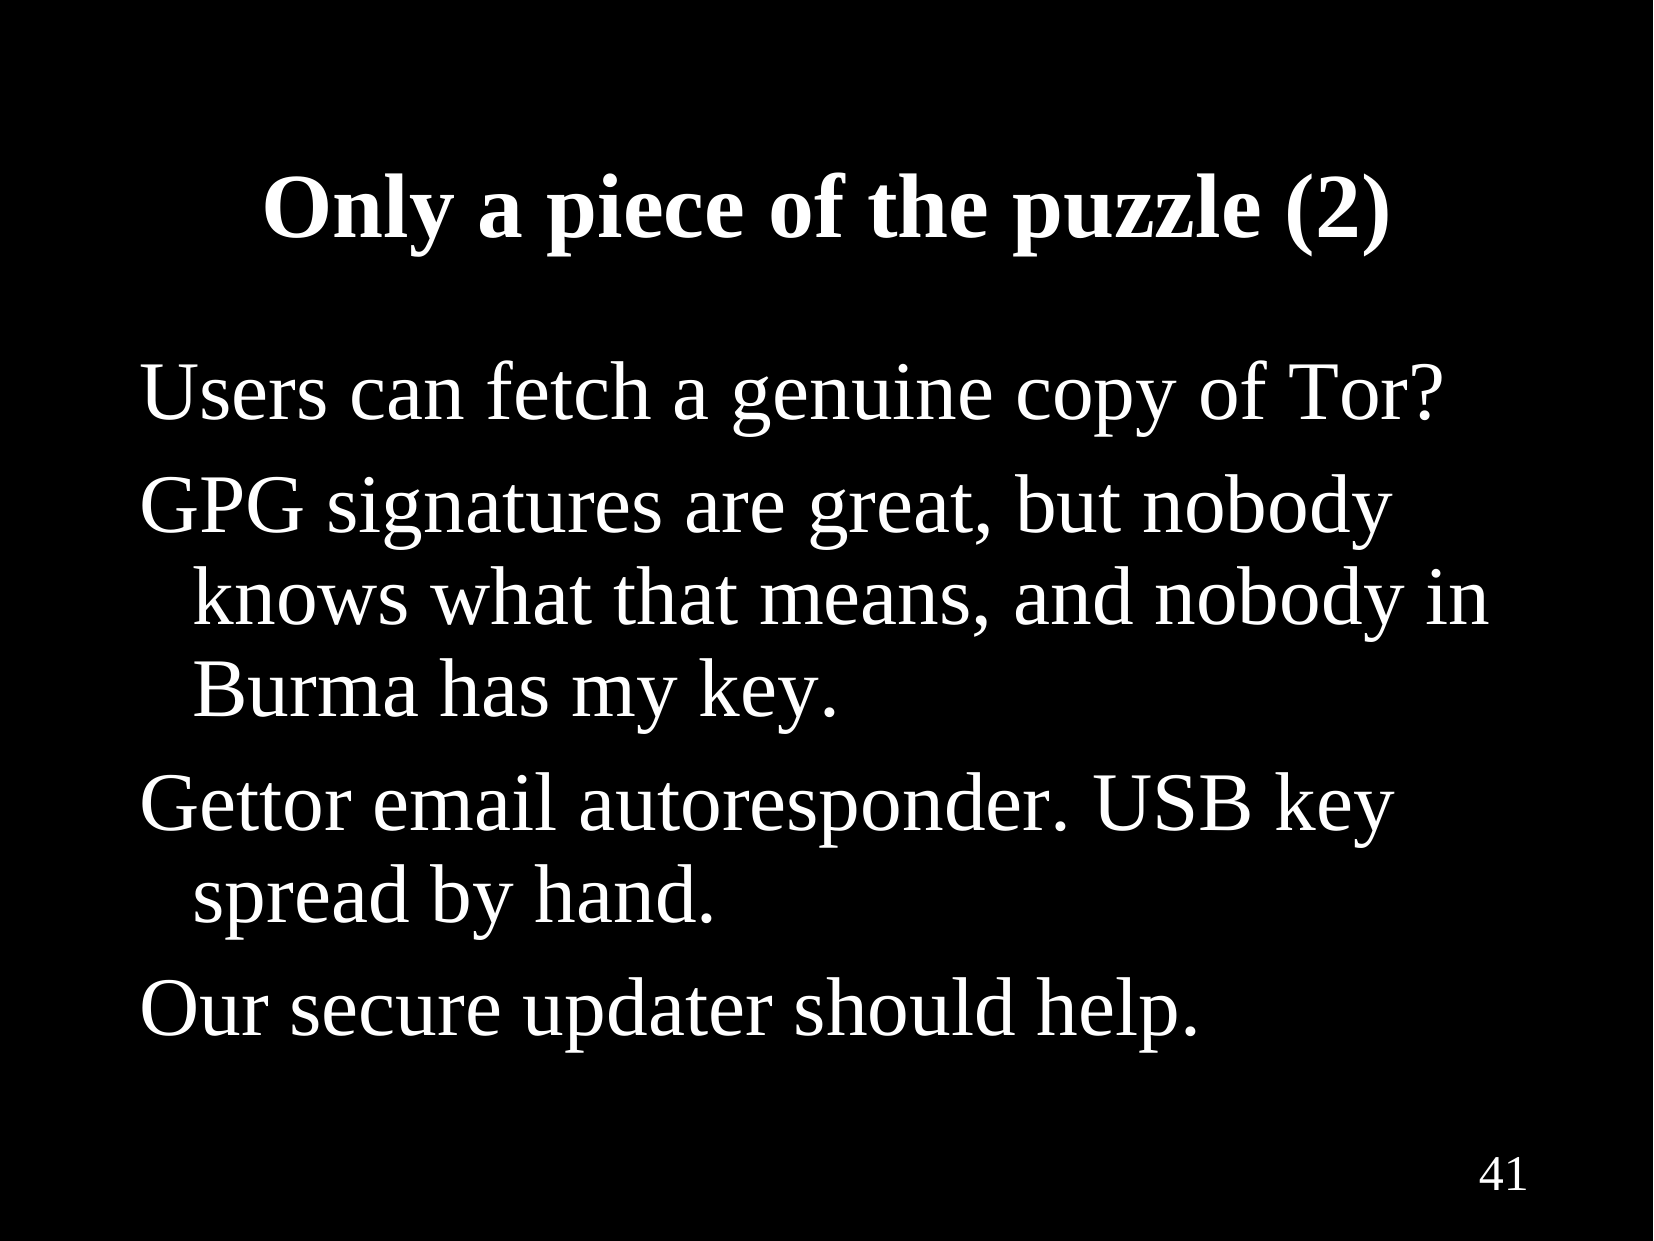

# Only a piece of the puzzle (2)
Users can fetch a genuine copy of Tor?
GPG signatures are great, but nobody knows what that means, and nobody in Burma has my key.
Gettor email autoresponder. USB key spread by hand.
Our secure updater should help.